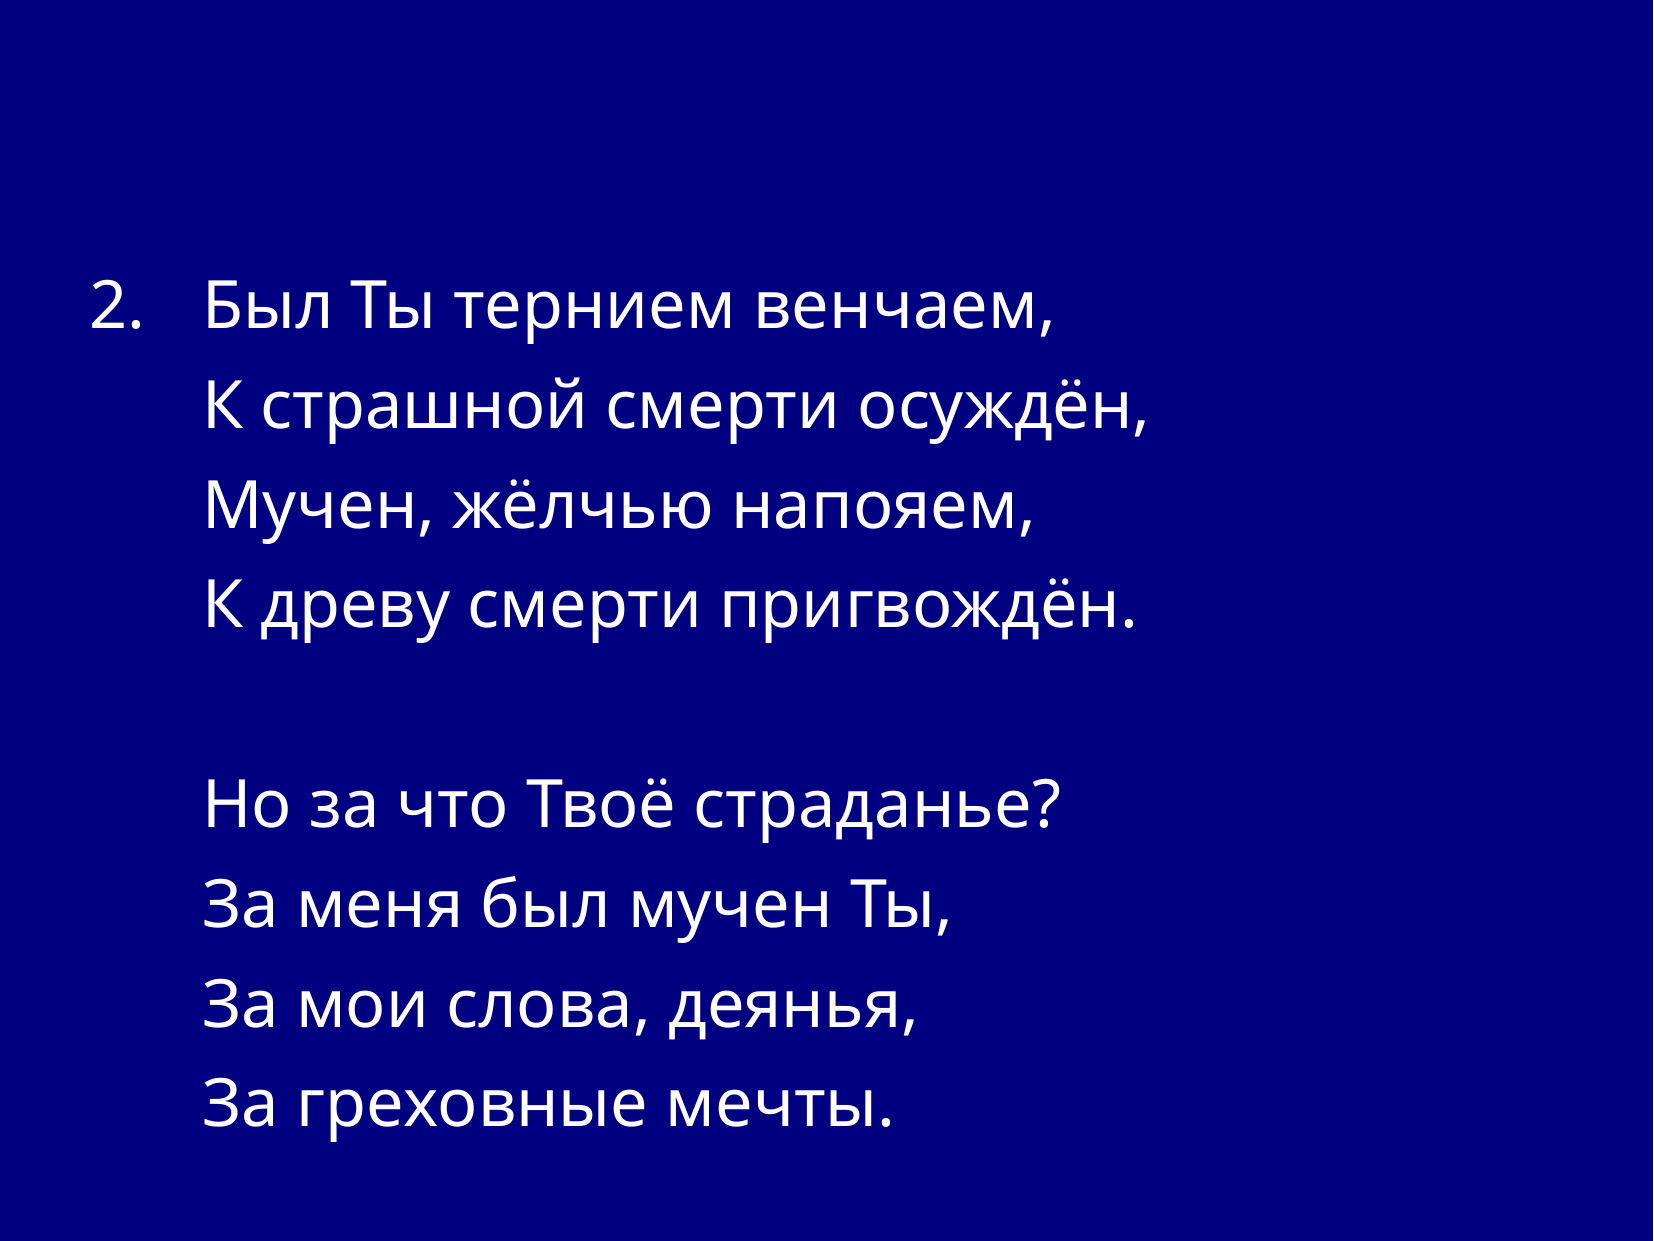

2.	Был Ты тернием венчаем,
	К страшной смерти осуждён,
	Мучен, жёлчью напояем,
	К древу смерти пригвождён.
	Но за что Твоё страданье?
	За меня был мучен Ты,
	За мои слова, деянья,
	За греховные мечты.